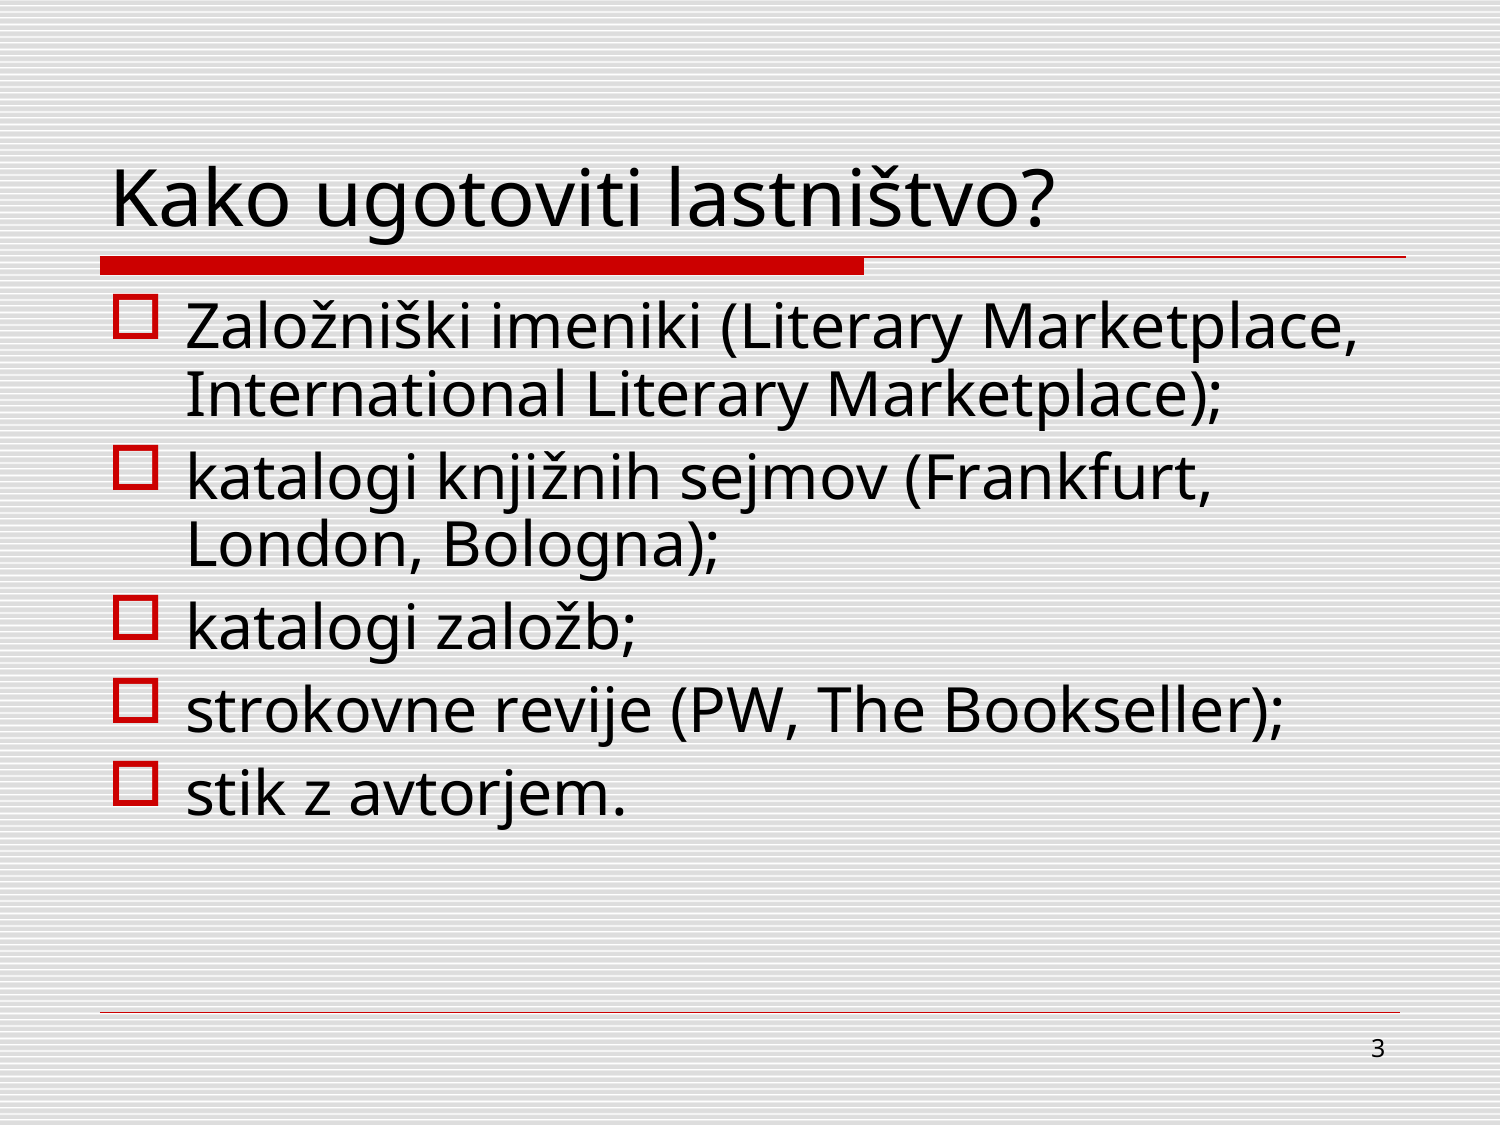

# Kako ugotoviti lastništvo?
Založniški imeniki (Literary Marketplace, International Literary Marketplace);
katalogi knjižnih sejmov (Frankfurt, London, Bologna);
katalogi založb;
strokovne revije (PW, The Bookseller);
stik z avtorjem.